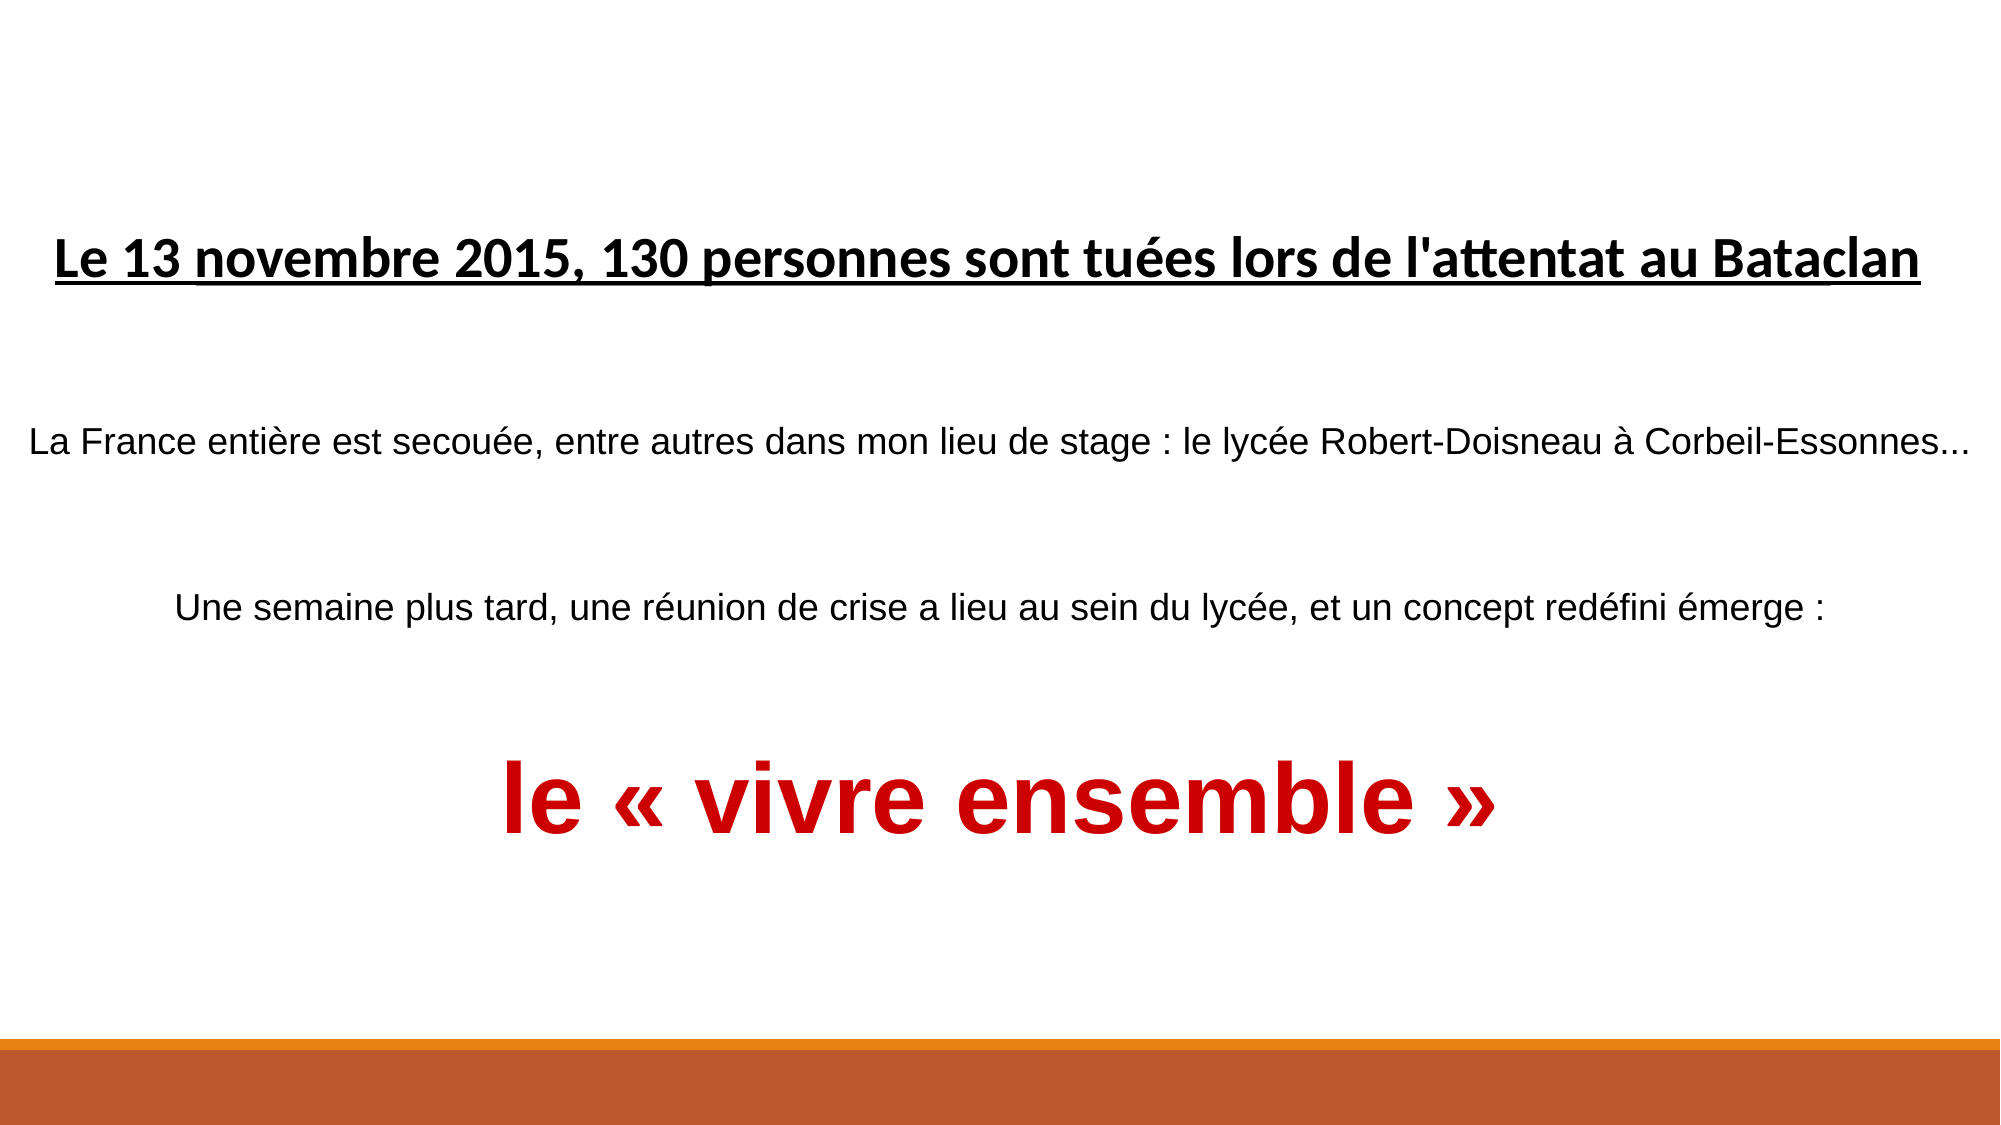

Le 13 novembre 2015, 130 personnes sont tuées lors de l'attentat au Bataclan
La France entière est secouée, entre autres dans mon lieu de stage : le lycée Robert-Doisneau à Corbeil-Essonnes...
Une semaine plus tard, une réunion de crise a lieu au sein du lycée, et un concept redéfini émerge :
le « vivre ensemble »